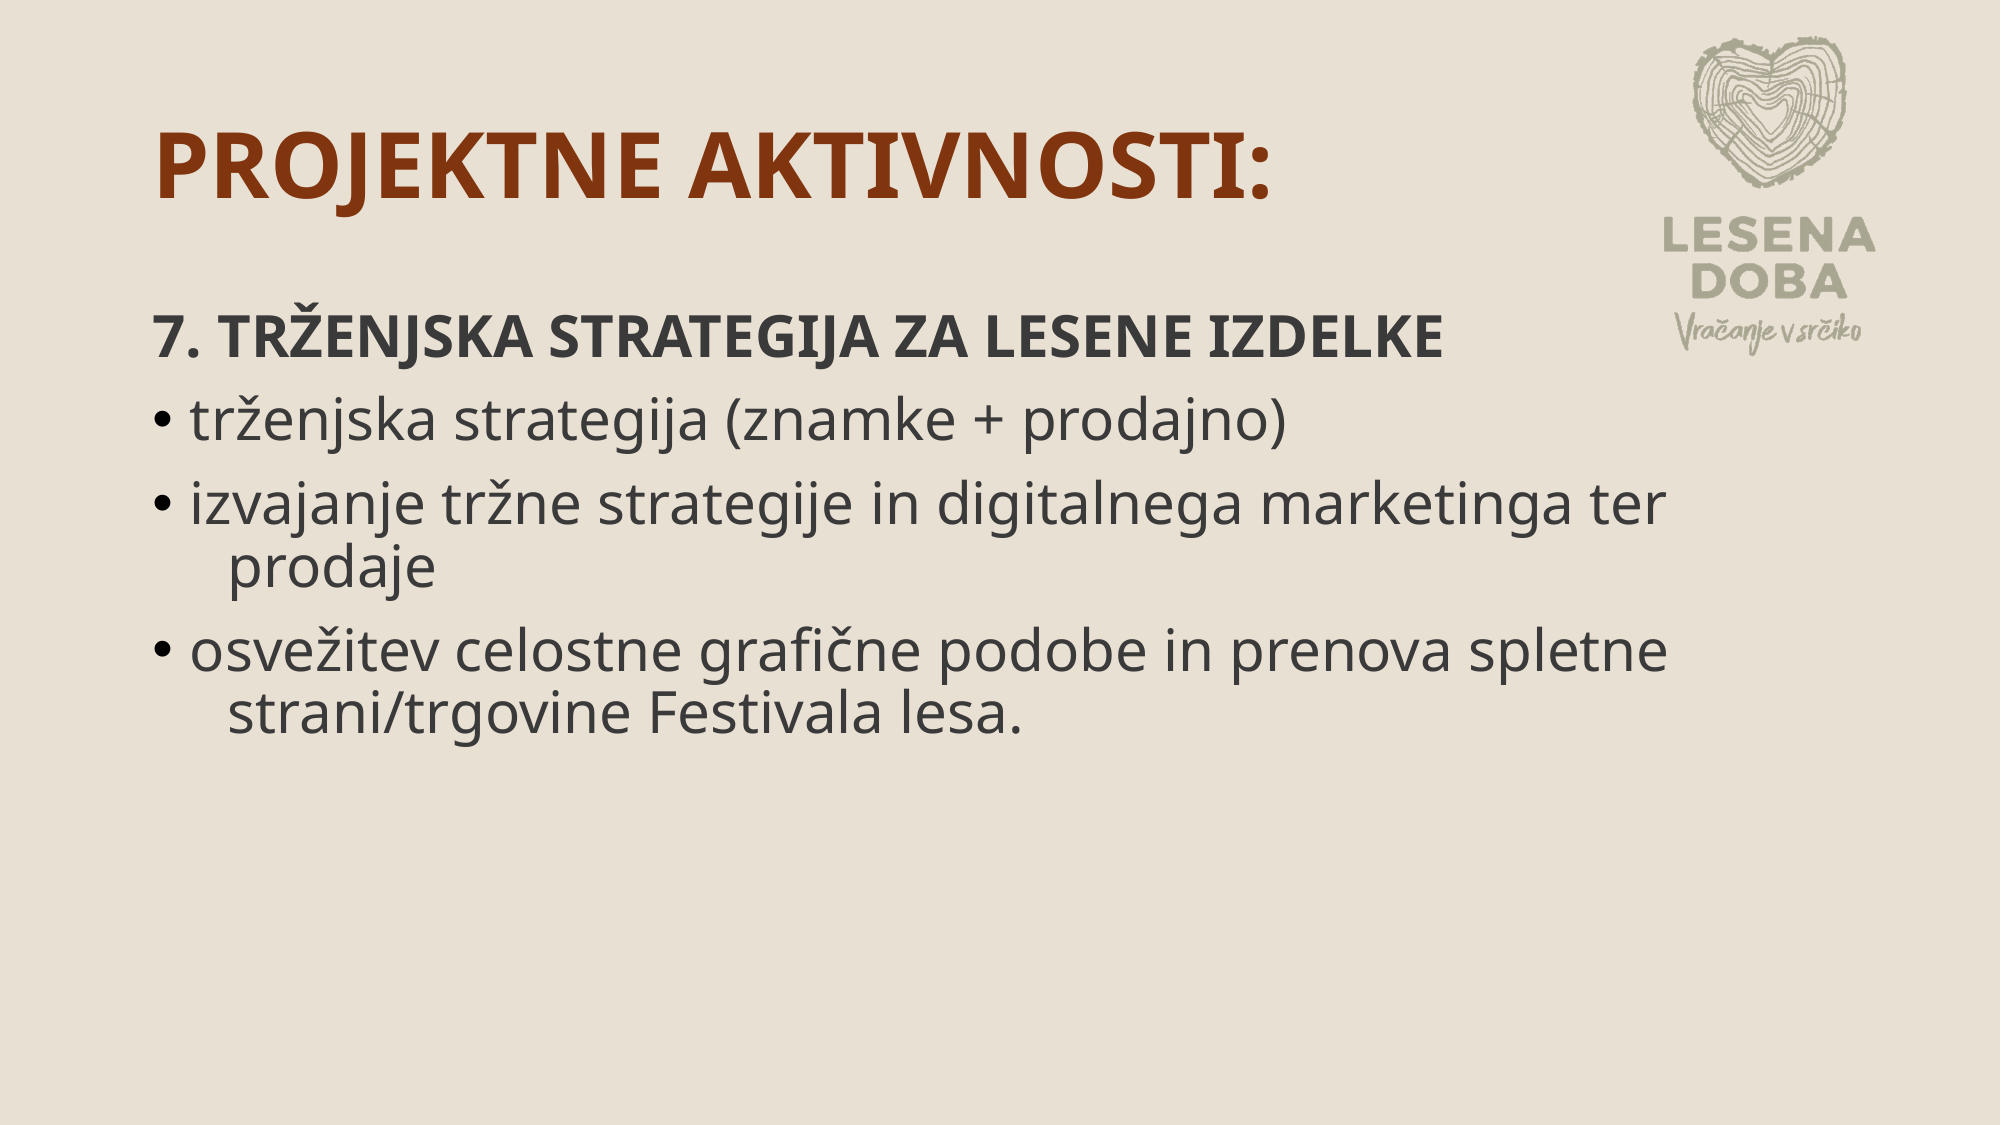

# PROJEKTNE AKTIVNOSTI:
7. TRŽENJSKA STRATEGIJA ZA LESENE IZDELKE
trženjska strategija (znamke + prodajno)
izvajanje tržne strategije in digitalnega marketinga ter prodaje
osvežitev celostne grafične podobe in prenova spletne strani/trgovine Festivala lesa.